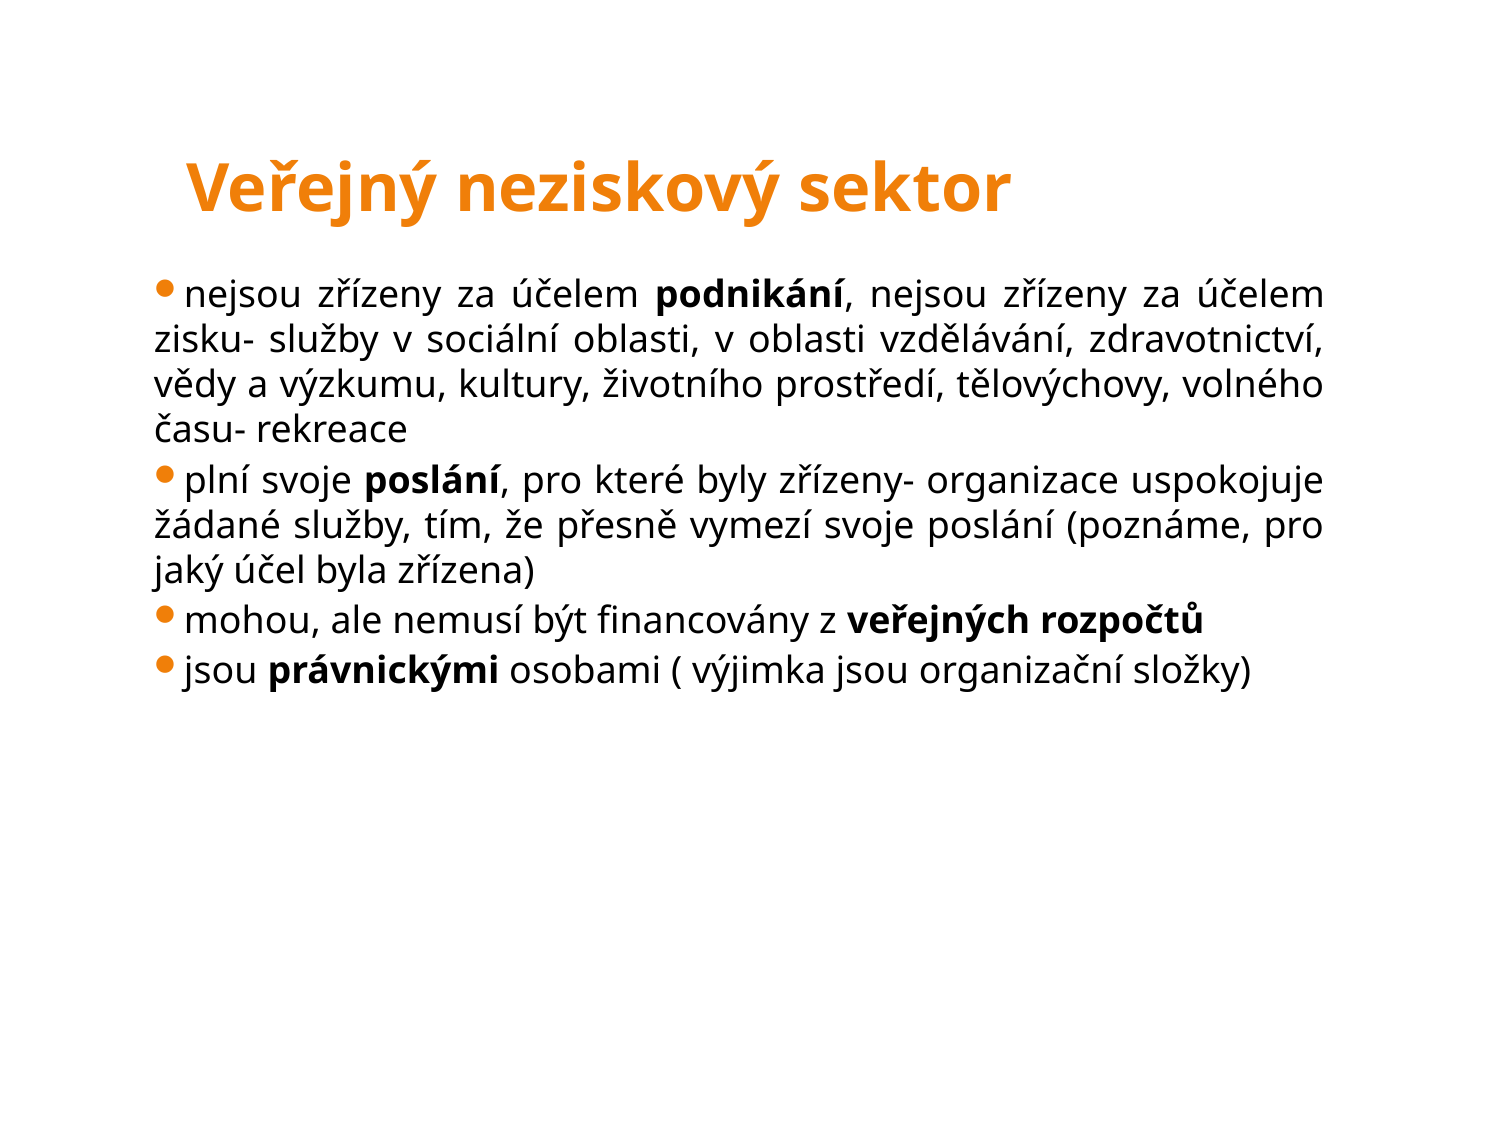

# Veřejný neziskový sektor
nejsou zřízeny za účelem podnikání, nejsou zřízeny za účelem zisku- služby v sociální oblasti, v oblasti vzdělávání, zdravotnictví, vědy a výzkumu, kultury, životního prostředí, tělovýchovy, volného času- rekreace
plní svoje poslání, pro které byly zřízeny- organizace uspokojuje žádané služby, tím, že přesně vymezí svoje poslání (poznáme, pro jaký účel byla zřízena)
mohou, ale nemusí být financovány z veřejných rozpočtů
jsou právnickými osobami ( výjimka jsou organizační složky)